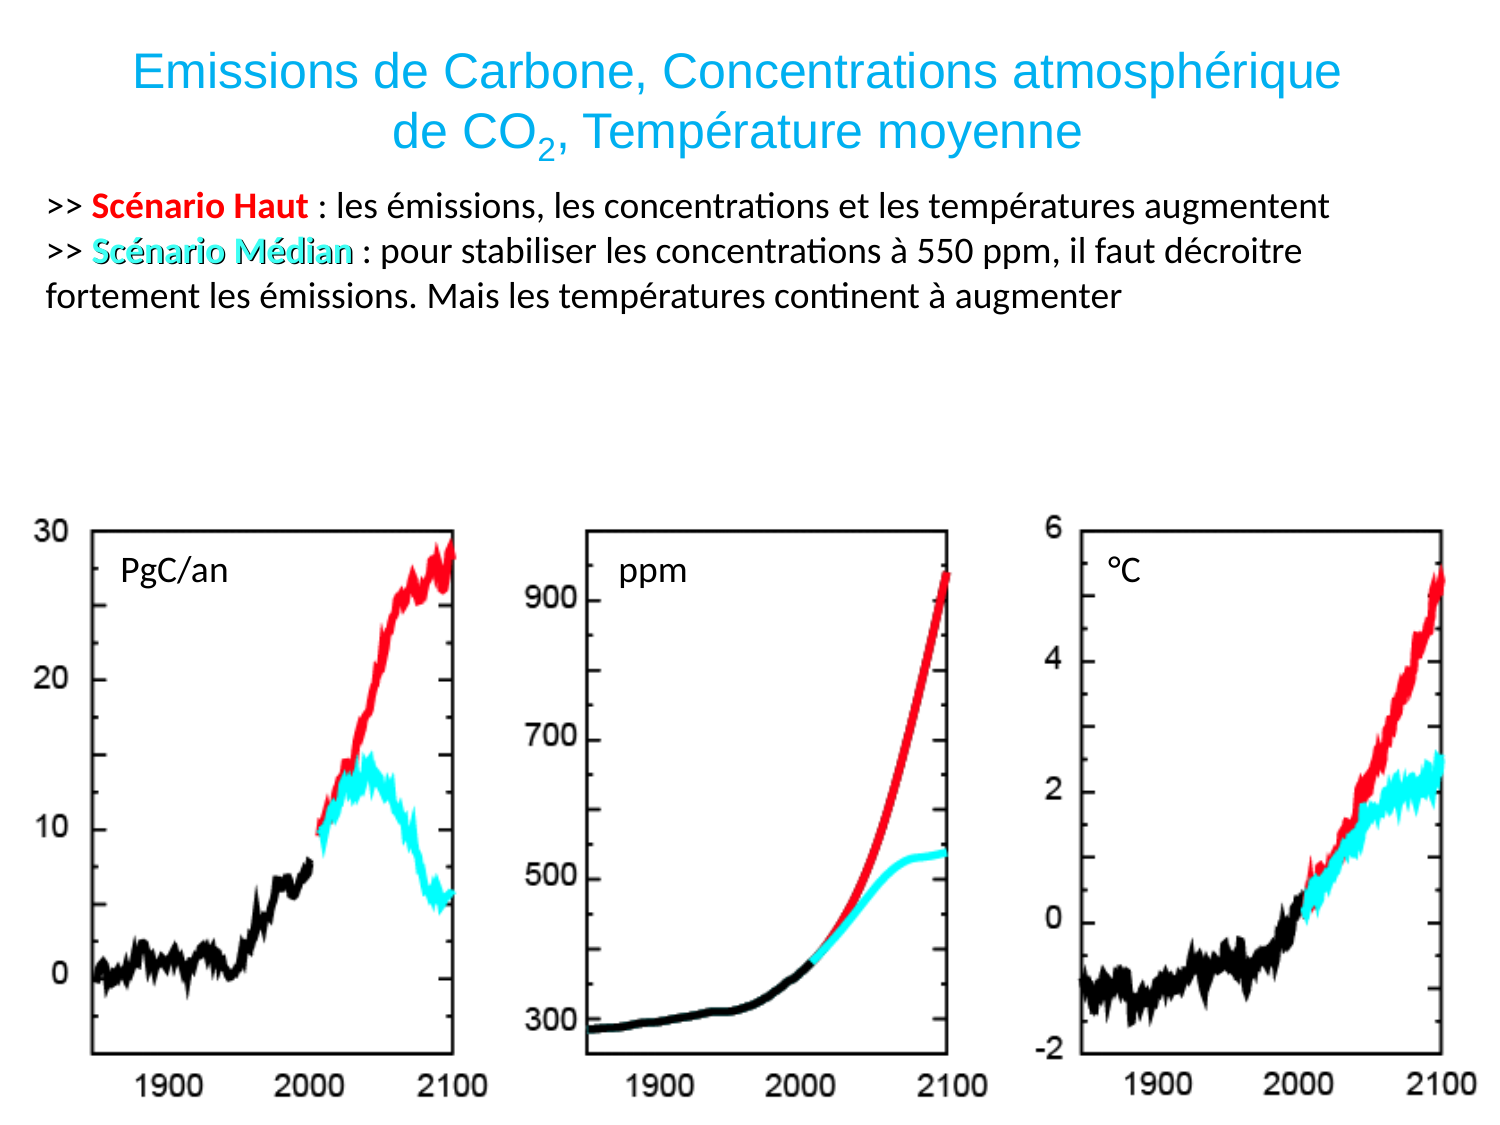

Emissions de Carbone, Concentrations atmosphérique de CO2, Température moyenne
>> Scénario Haut : les émissions, les concentrations et les températures augmentent
>> Scénario Médian : pour stabiliser les concentrations à 550 ppm, il faut décroitre fortement les émissions. Mais les températures continent à augmenter
PgC/an
ppm
°C